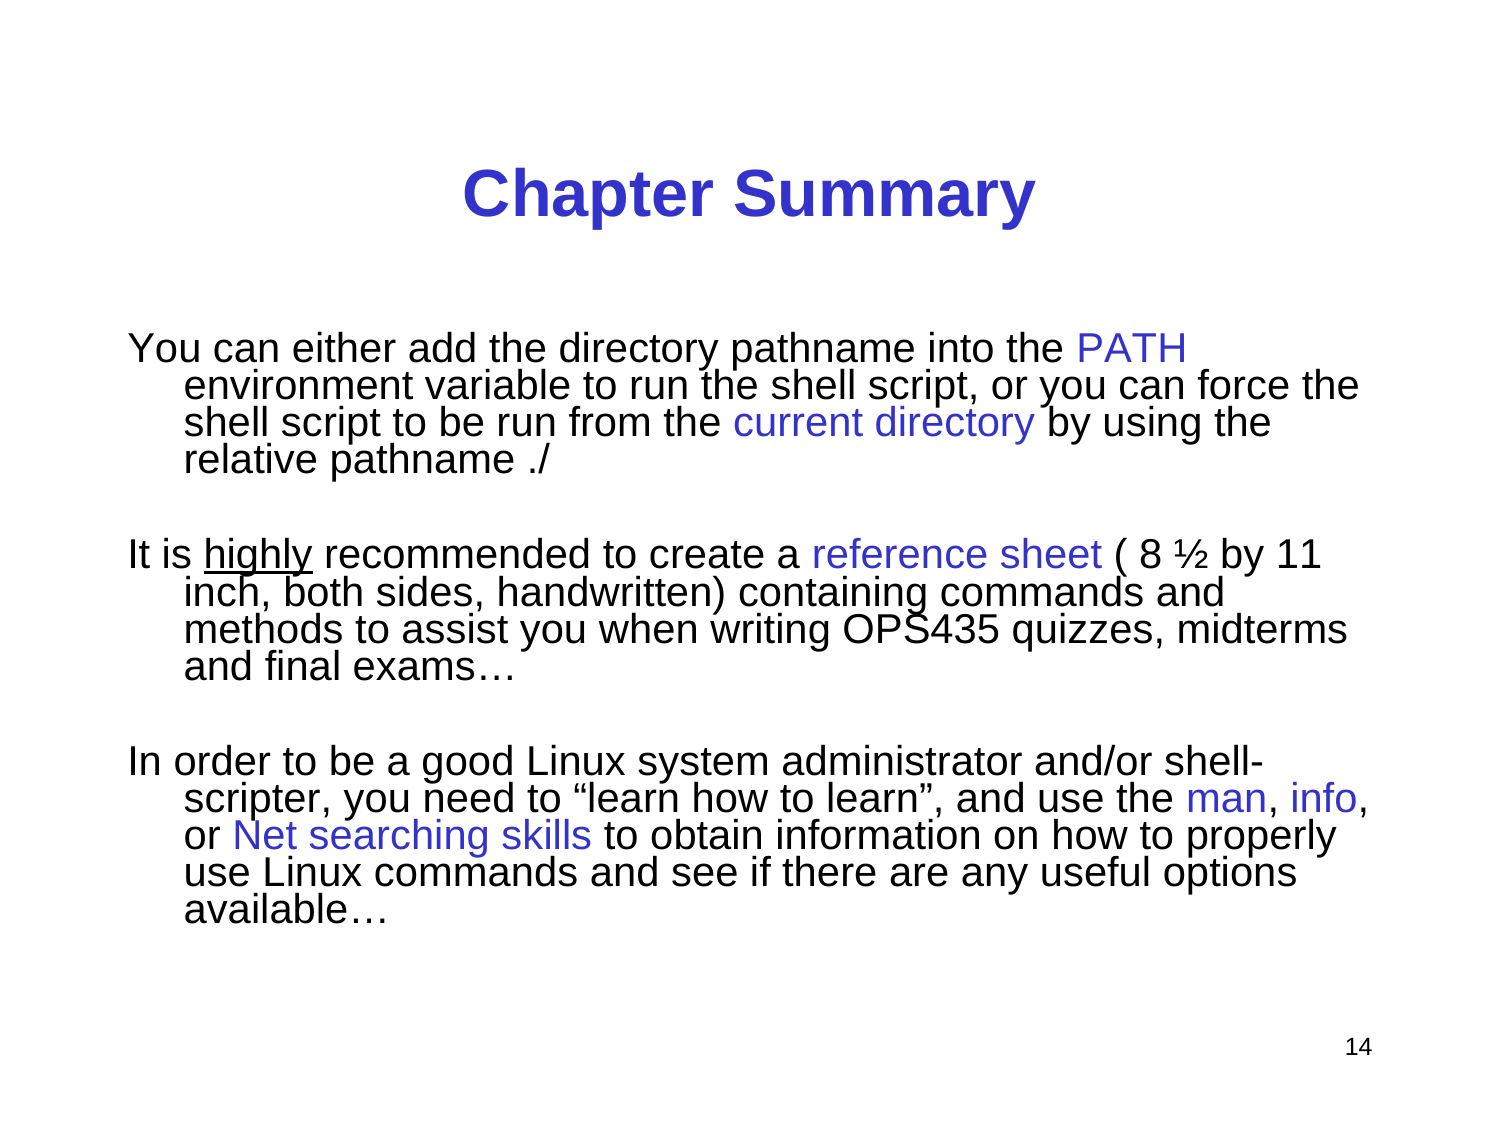

# Chapter Summary
You can either add the directory pathname into the PATH environment variable to run the shell script, or you can force the shell script to be run from the current directory by using the relative pathname ./
It is highly recommended to create a reference sheet ( 8 ½ by 11 inch, both sides, handwritten) containing commands and methods to assist you when writing OPS435 quizzes, midterms and final exams…
In order to be a good Linux system administrator and/or shell-scripter, you need to “learn how to learn”, and use the man, info, or Net searching skills to obtain information on how to properly use Linux commands and see if there are any useful options available…
14